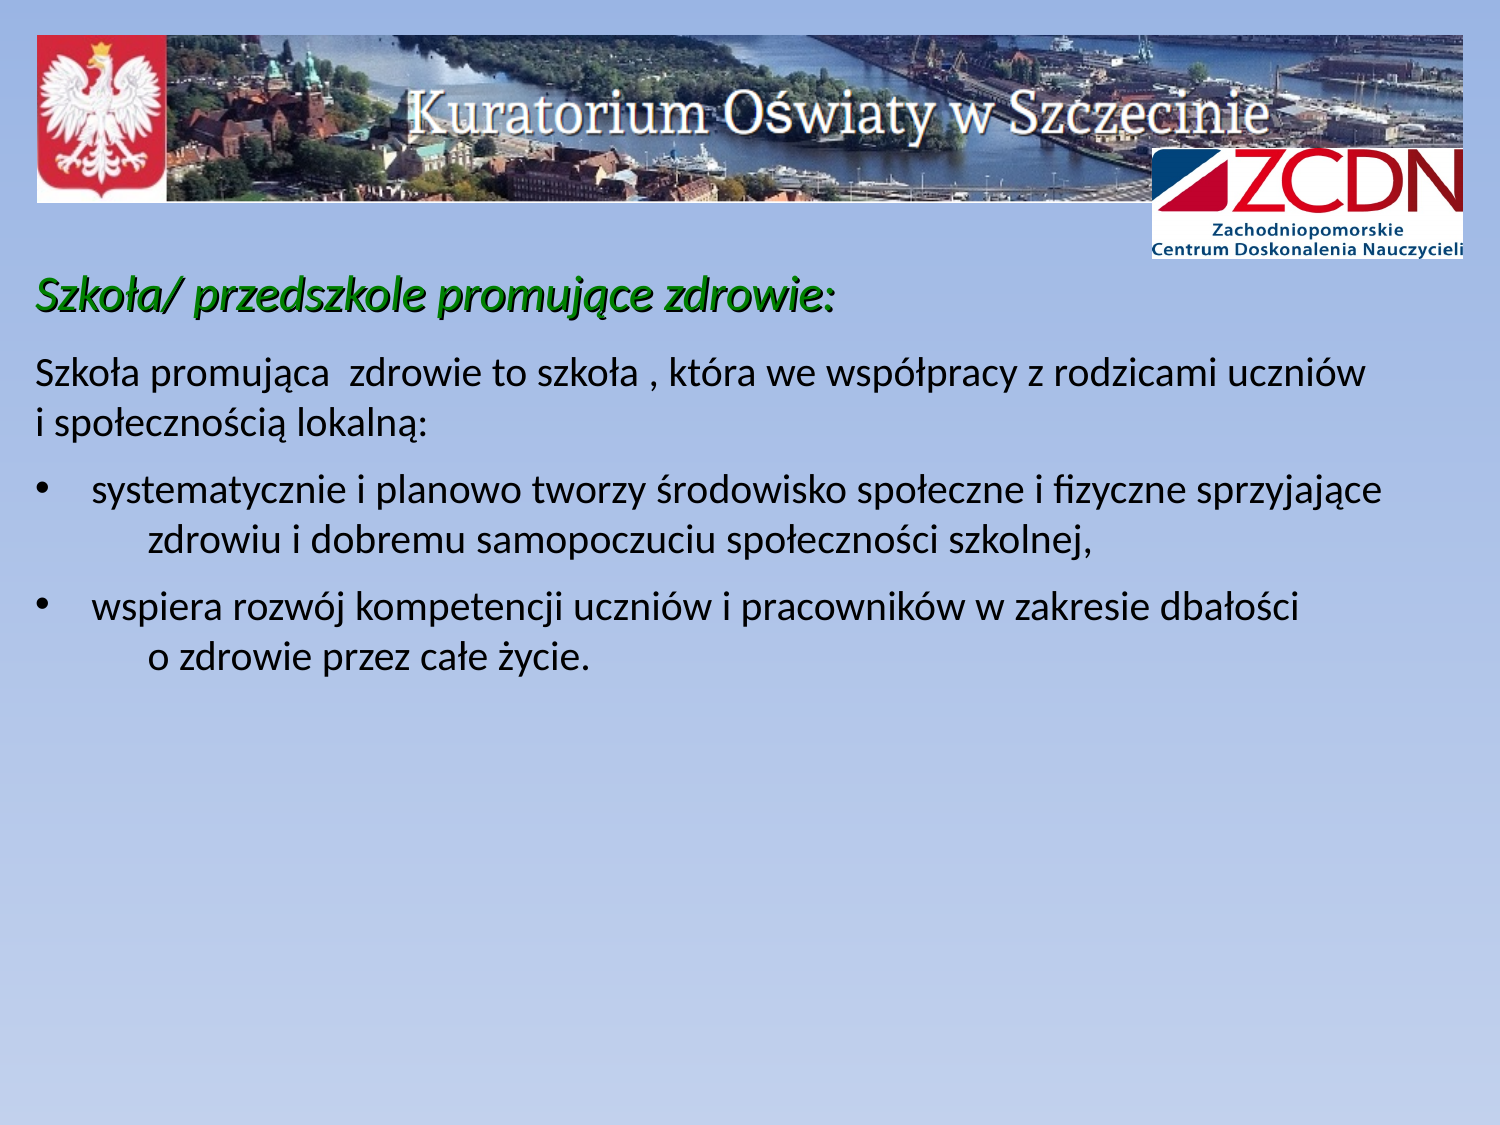

#
Szkoła/ przedszkole promujące zdrowie:
Szkoła promująca zdrowie to szkoła , która we współpracy z rodzicami uczniów
i społecznością lokalną:
systematycznie i planowo tworzy środowisko społeczne i fizyczne sprzyjające zdrowiu i dobremu samopoczuciu społeczności szkolnej,
wspiera rozwój kompetencji uczniów i pracowników w zakresie dbałości
o zdrowie przez całe życie.